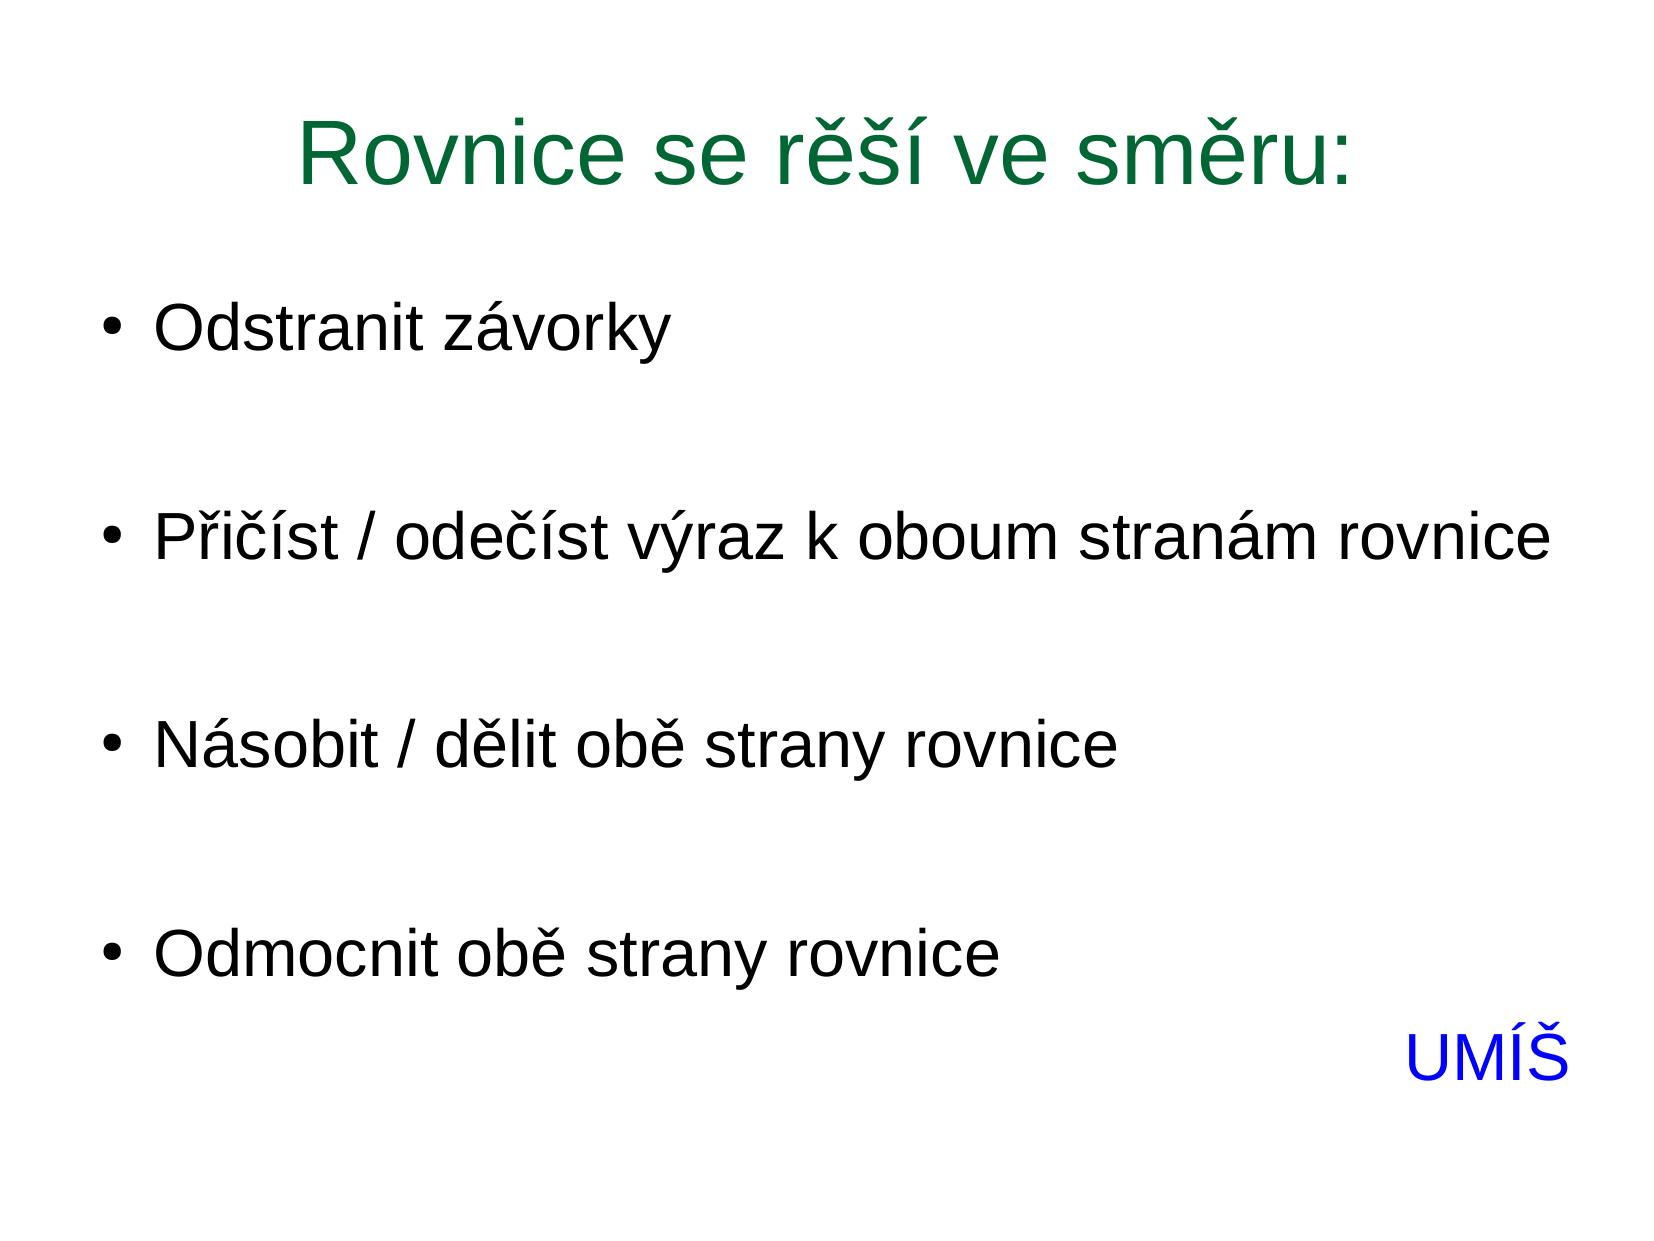

# Rovnice se rěší ve směru:
Odstranit závorky
Přičíst / odečíst výraz k oboum stranám rovnice
Násobit / dělit obě strany rovnice
Odmocnit obě strany rovnice
UMÍŠ